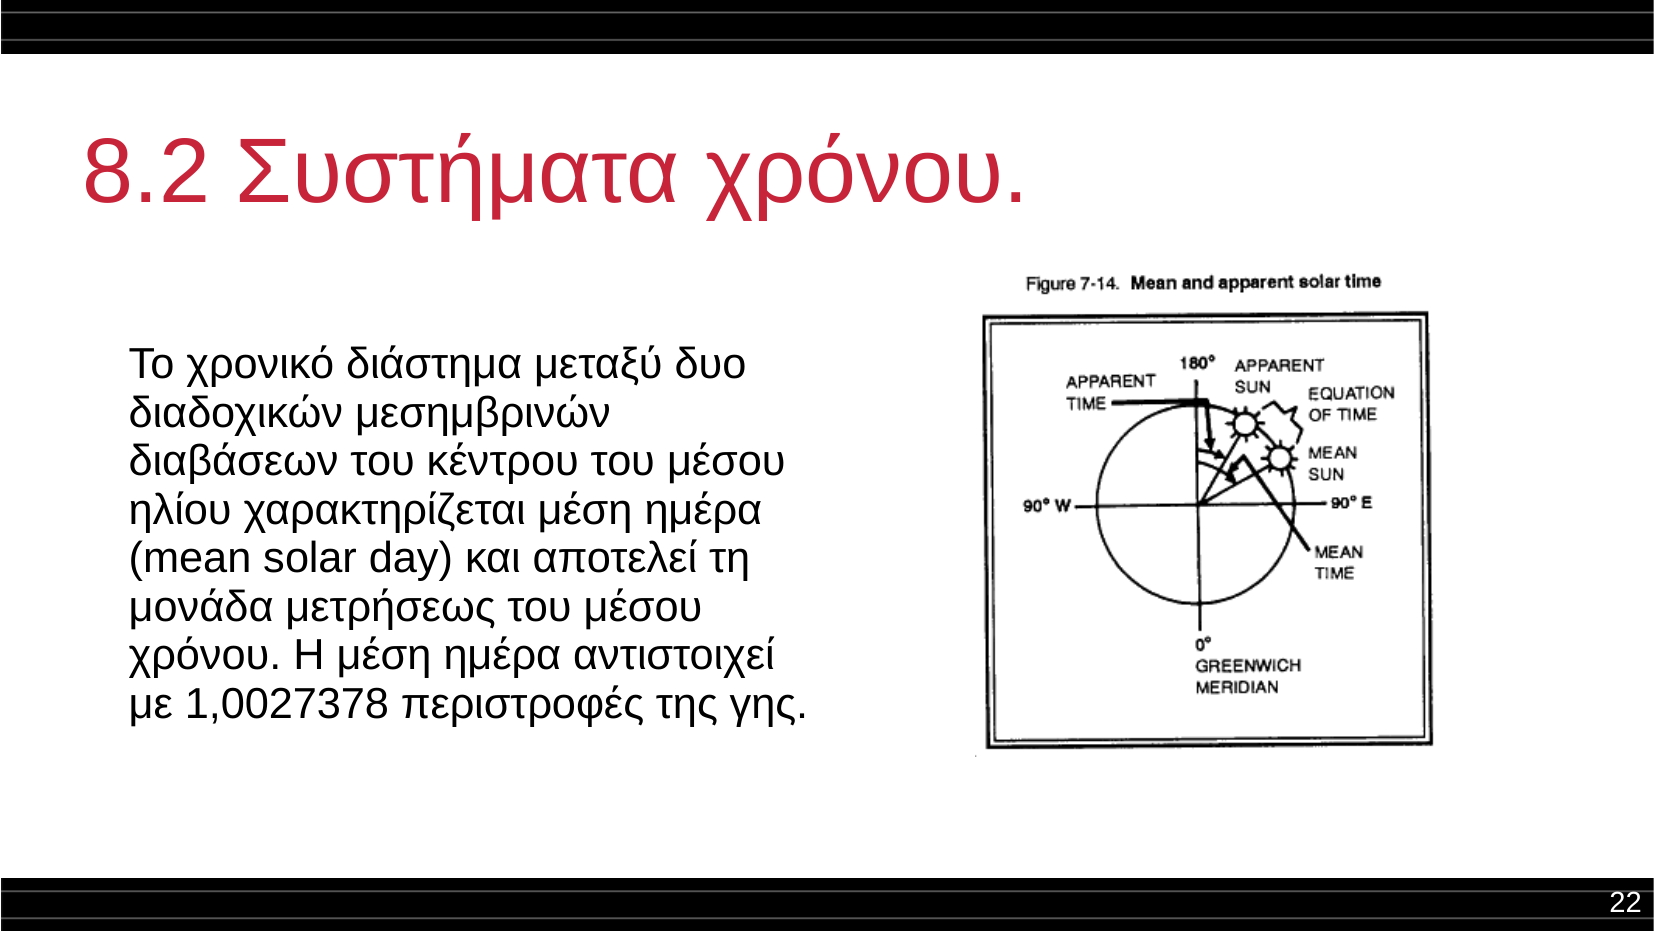

# 8.2 Συστήματα χρόνου.
Το χρονικό διάστημα μεταξύ δυο διαδοχικών μεσημβρινών διαβάσεων του κέντρου του μέσου ηλίου χαρακτηρίζεται μέση ημέρα (mean solar day) και αποτελεί τη μονάδα μετρήσεως του μέσου χρόνου. Η μέση ημέρα αντιστοιχεί με 1,0027378 περιστροφές της γης.